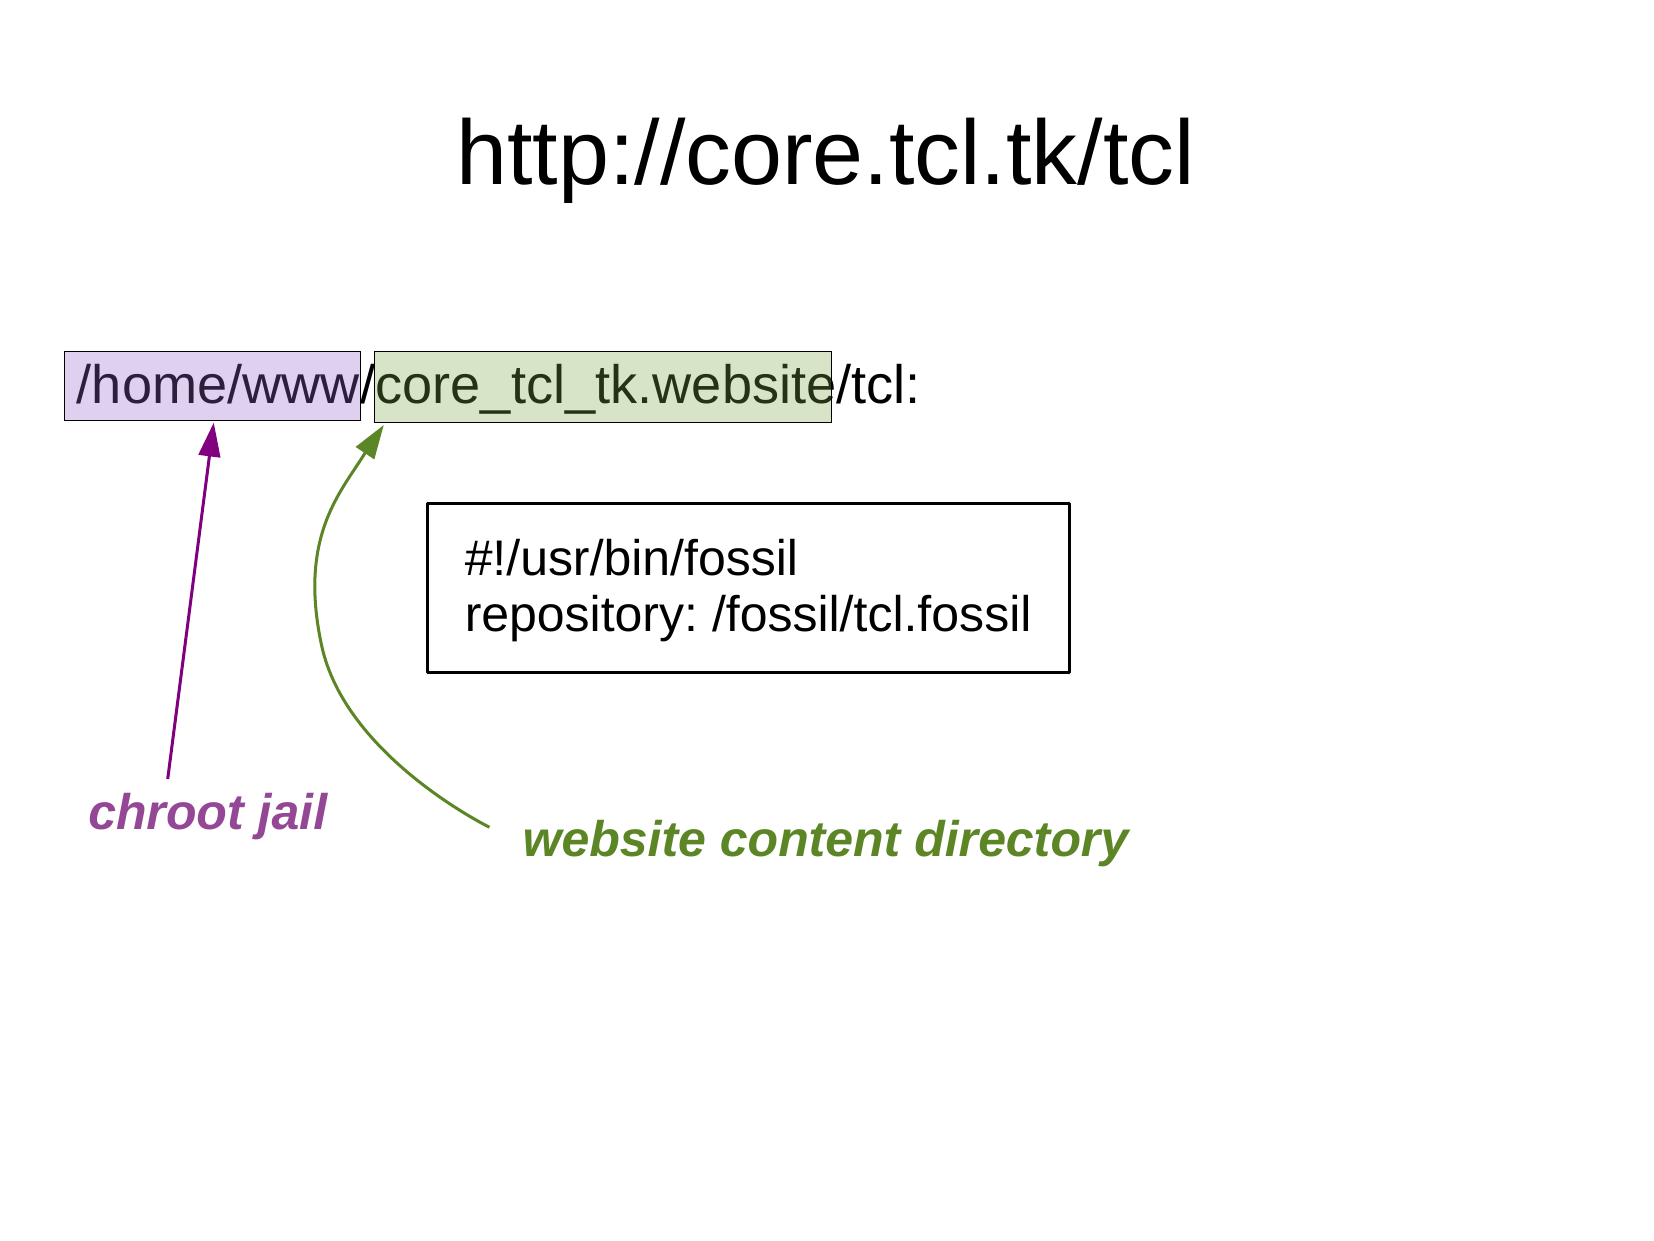

# http://core.tcl.tk/tcl
/home/www/core_tcl_tk.website/tcl:
#!/usr/bin/fossil
repository: /fossil/tcl.fossil
chroot jail
website content directory